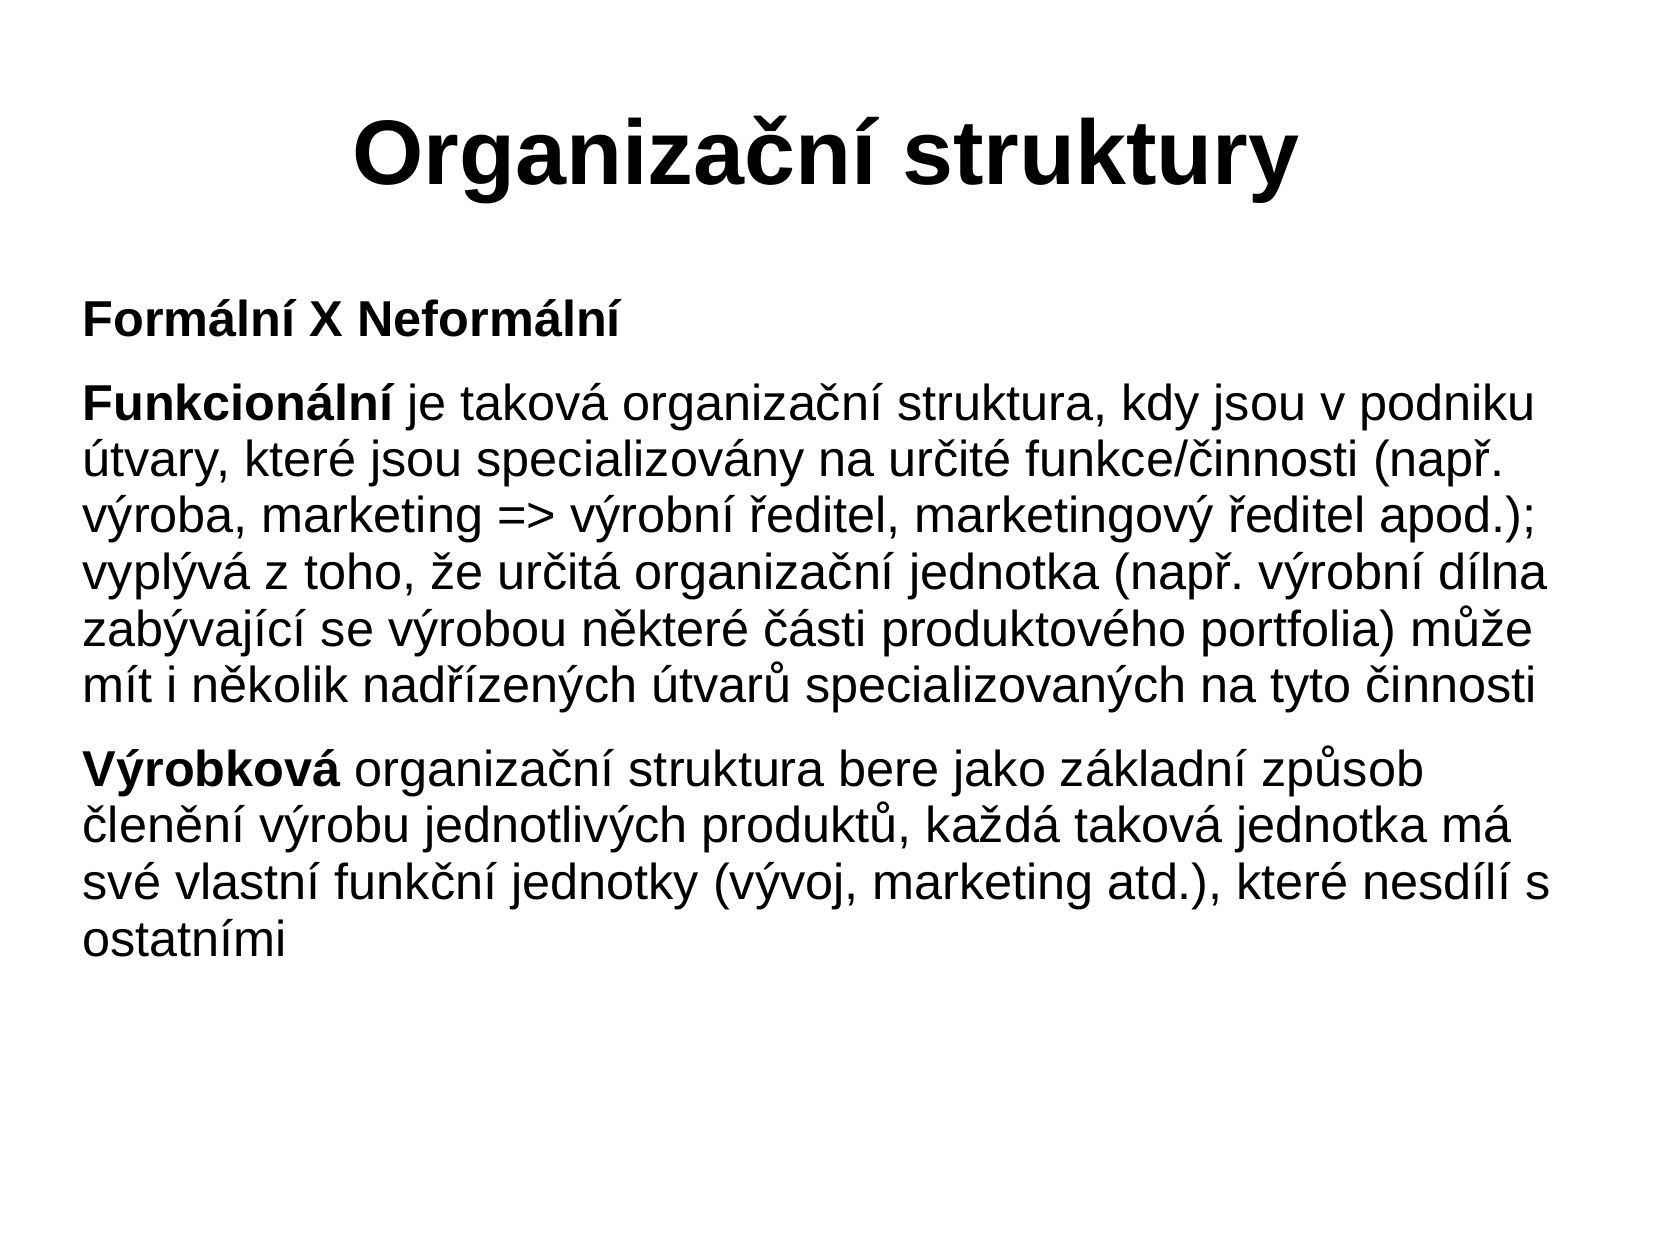

# Organizační struktury
Formální X Neformální
Funkcionální je taková organizační struktura, kdy jsou v podniku útvary, které jsou specializovány na určité funkce/činnosti (např. výroba, marketing => výrobní ředitel, marketingový ředitel apod.); vyplývá z toho, že určitá organizační jednotka (např. výrobní dílna zabývající se výrobou některé části produktového portfolia) může mít i několik nadřízených útvarů specializovaných na tyto činnosti
Výrobková organizační struktura bere jako základní způsob členění výrobu jednotlivých produktů, každá taková jednotka má své vlastní funkční jednotky (vývoj, marketing atd.), které nesdílí s ostatními